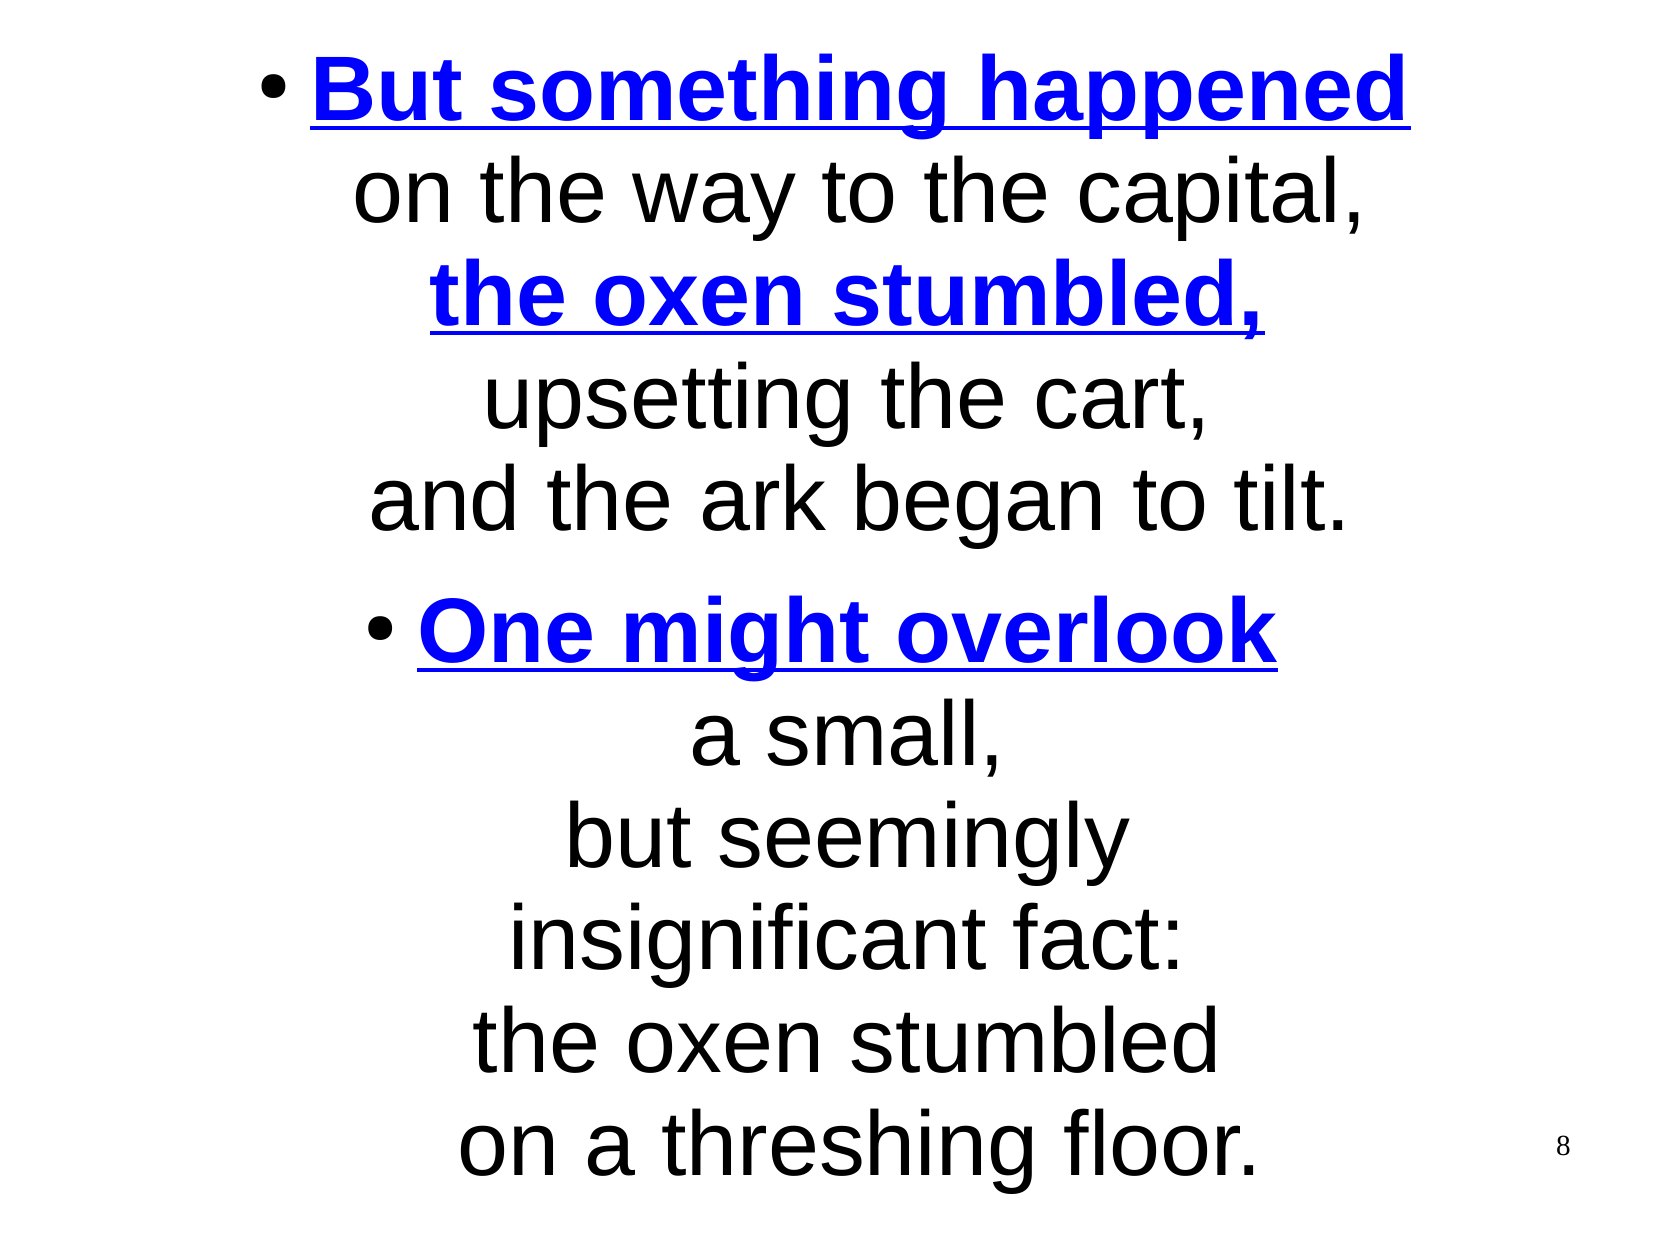

# But something happened on the way to the capital, the oxen stumbled, upsetting the cart, and the ark began to tilt.
One might overlook
a small,
but seemingly
insignificant fact:
the oxen stumbled
on a threshing floor.
8